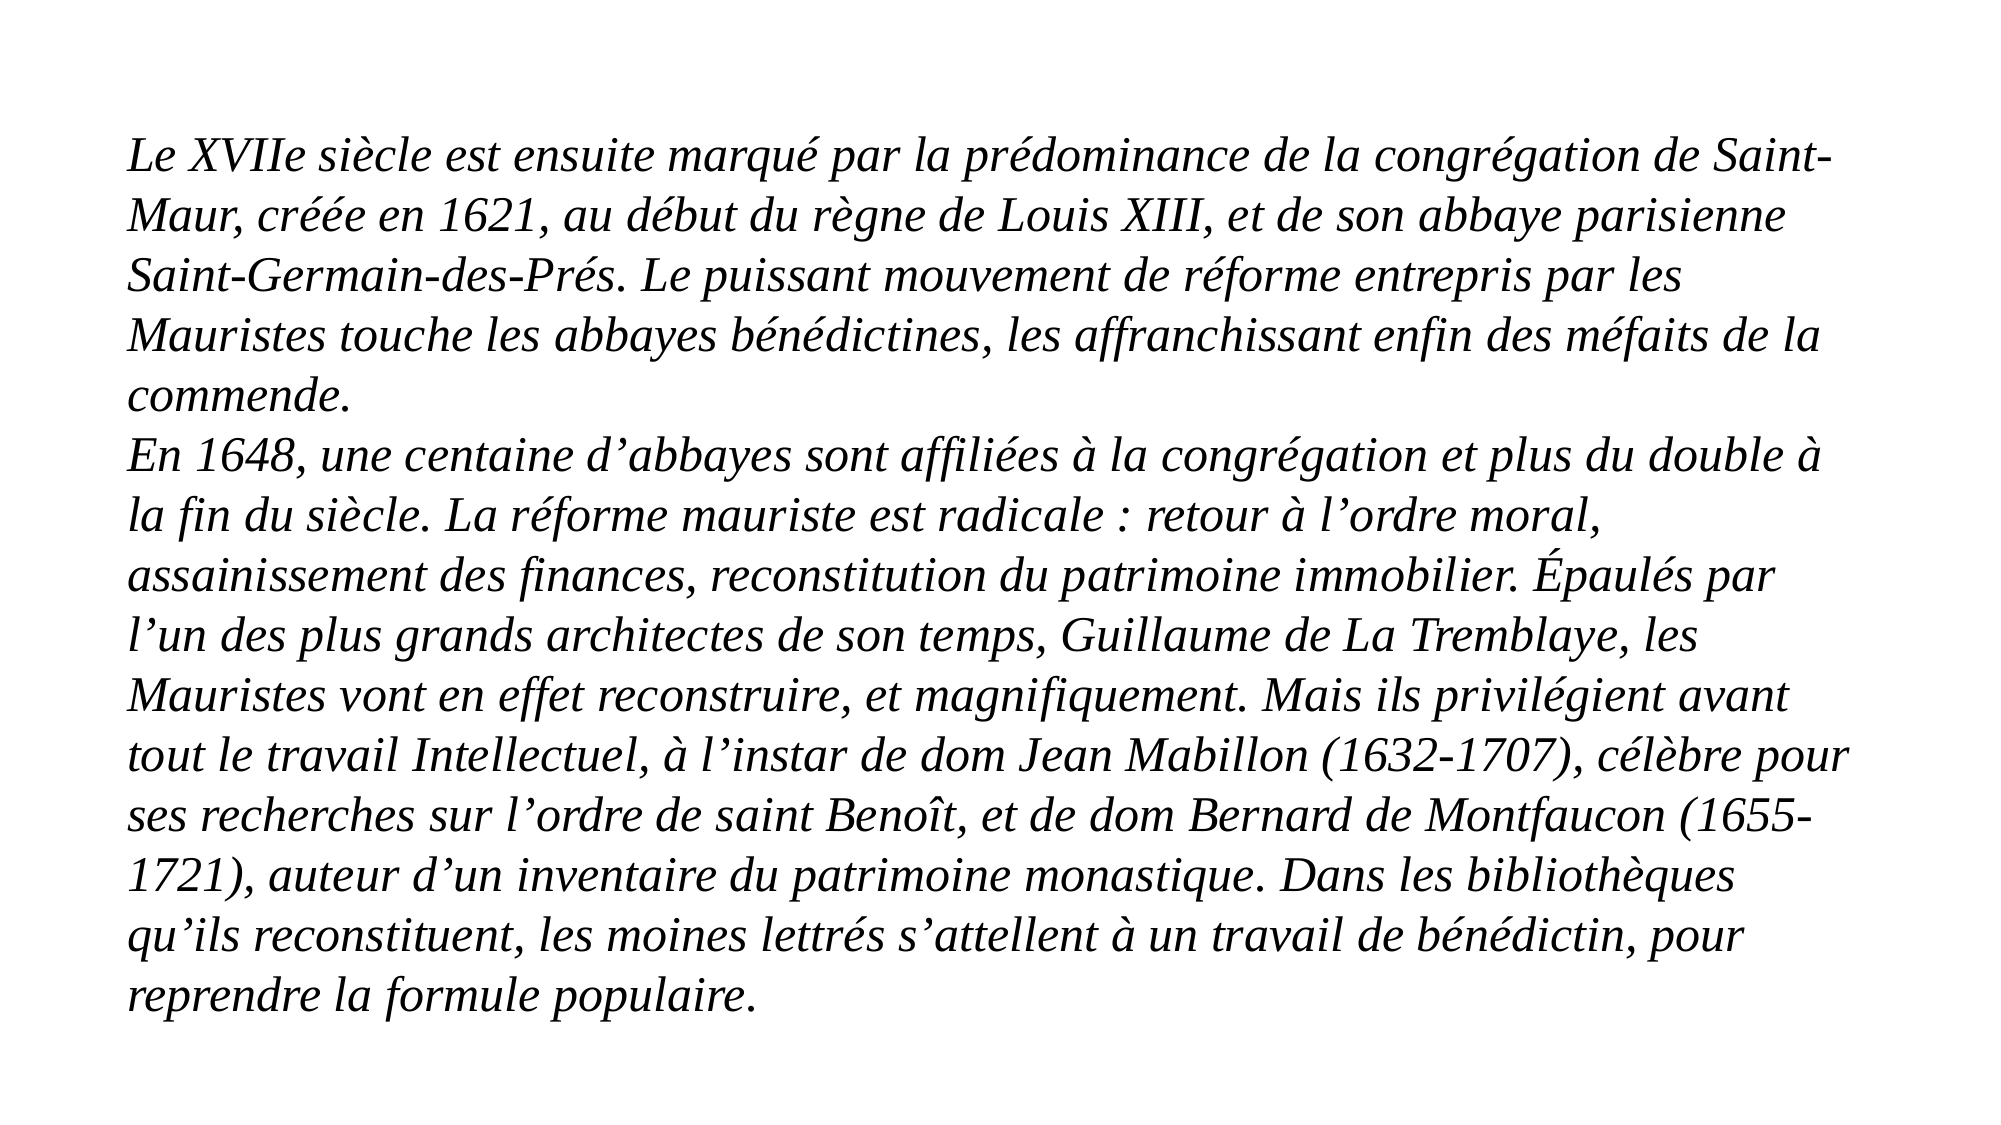

Le XVIIe siècle est ensuite marqué par la prédominance de la congrégation de Saint-Maur, créée en 1621, au début du règne de Louis XIII, et de son abbaye parisienne Saint­-Germain-des-Prés. Le puissant mouvement de réforme entrepris par les Mauristes touche les abbayes bénédictines­, les affranchissant enfin des méfaits de la commende.
En 1648, une centaine d’abbayes sont affiliées à la congré­gation et plus du double à la fin du siècle. La réforme mauriste est radicale : retour à l’ordre moral, assainissement des finances, reconstitution du patrimoine immobilier. Épaulés par l’un des plus grands architectes de son temps, Guillaume de La Tremblaye, les Mauristes vont en effet reconstruire, et magni­fiquement. Mais ils privilégient avant tout le travail Intel­lectuel, à l’instar de dom Jean Mabillon (1632-1707), célèbre pour ses recherches sur l’ordre de saint Benoît, et de dom Bernard de Montfaucon (1655-1721), auteur d’un inventaire du patrimoine monastique. Dans les bibliothèques qu’ils reconstituent, les moines lettrés s’attellent à un travail de bénédictin, pour reprendre la formule populaire.